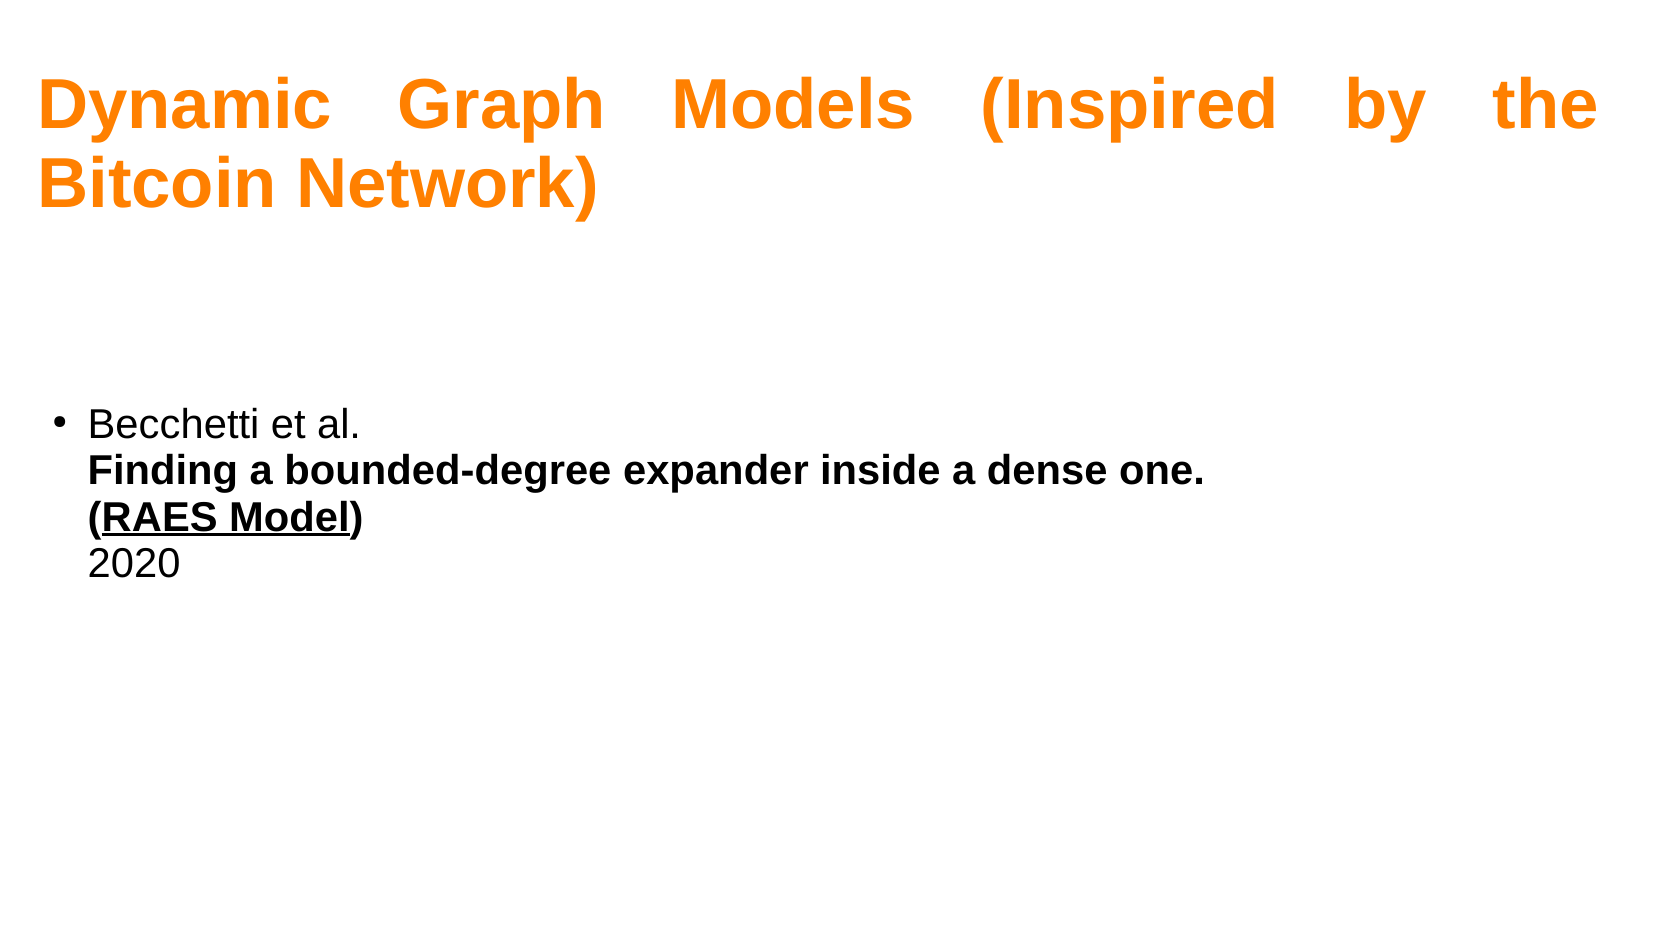

# Dynamic Graph Models (Inspired by the Bitcoin Network)
Becchetti et al.
Finding a bounded-degree expander inside a dense one.
(RAES Model)
2020